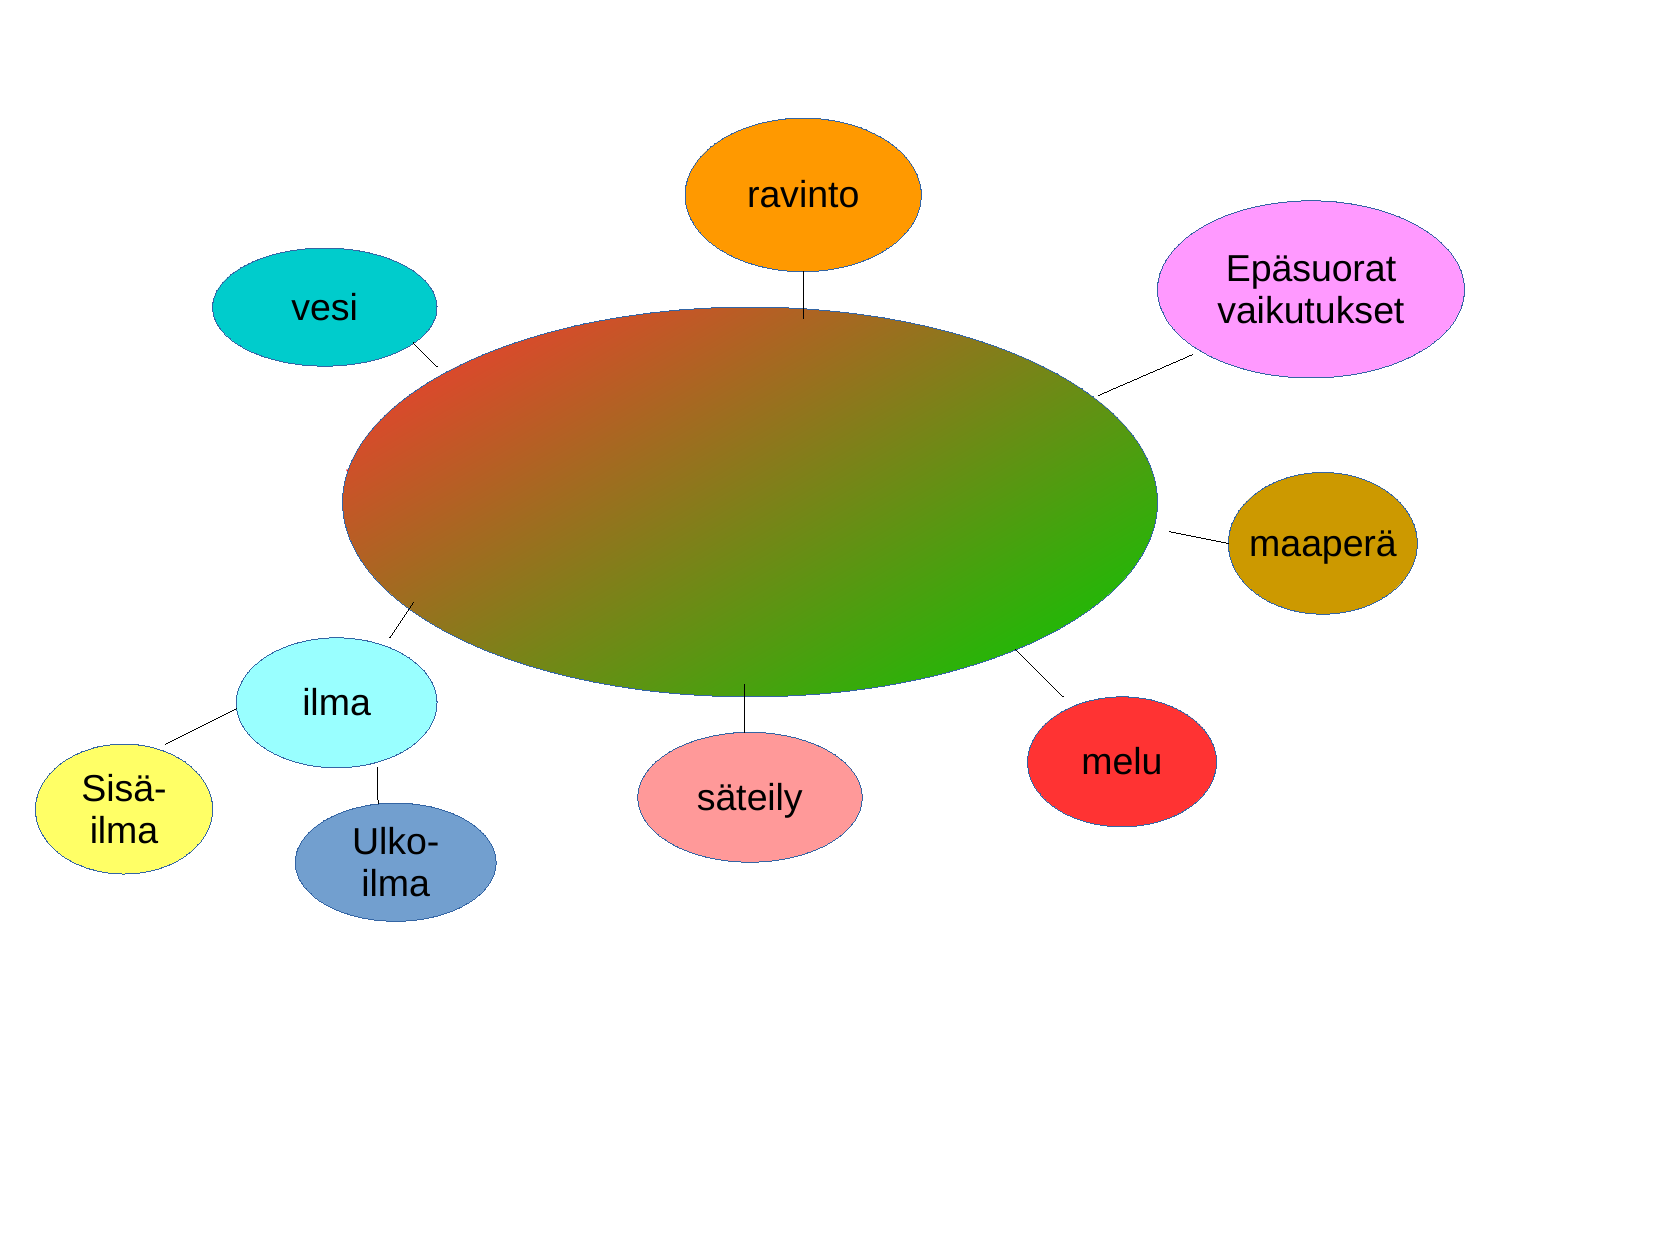

ravinto
Epäsuorat
vaikutukset
vesi
# Ympäristöterveys
maaperä
ilma
melu
säteily
Sisä-
ilma
Ulko-
ilma